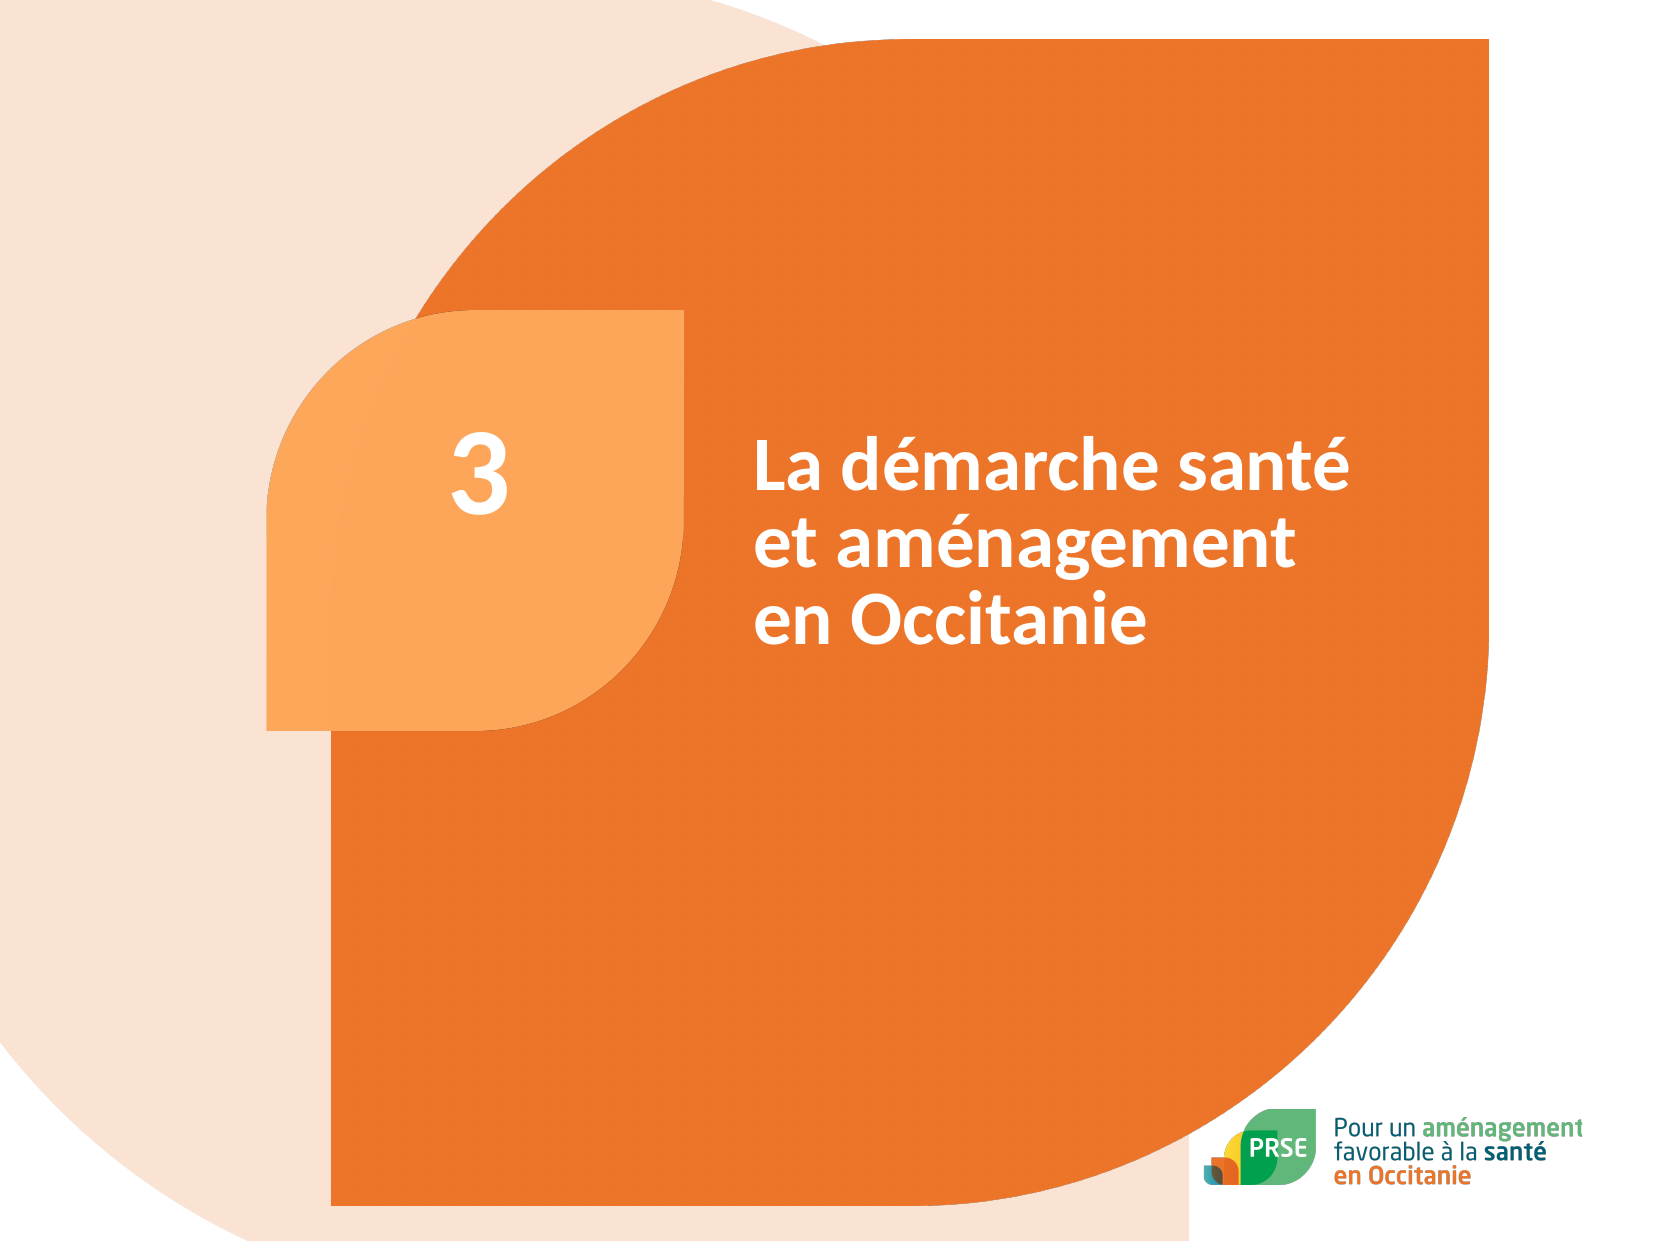

3
La démarche santé et aménagement
en Occitanie